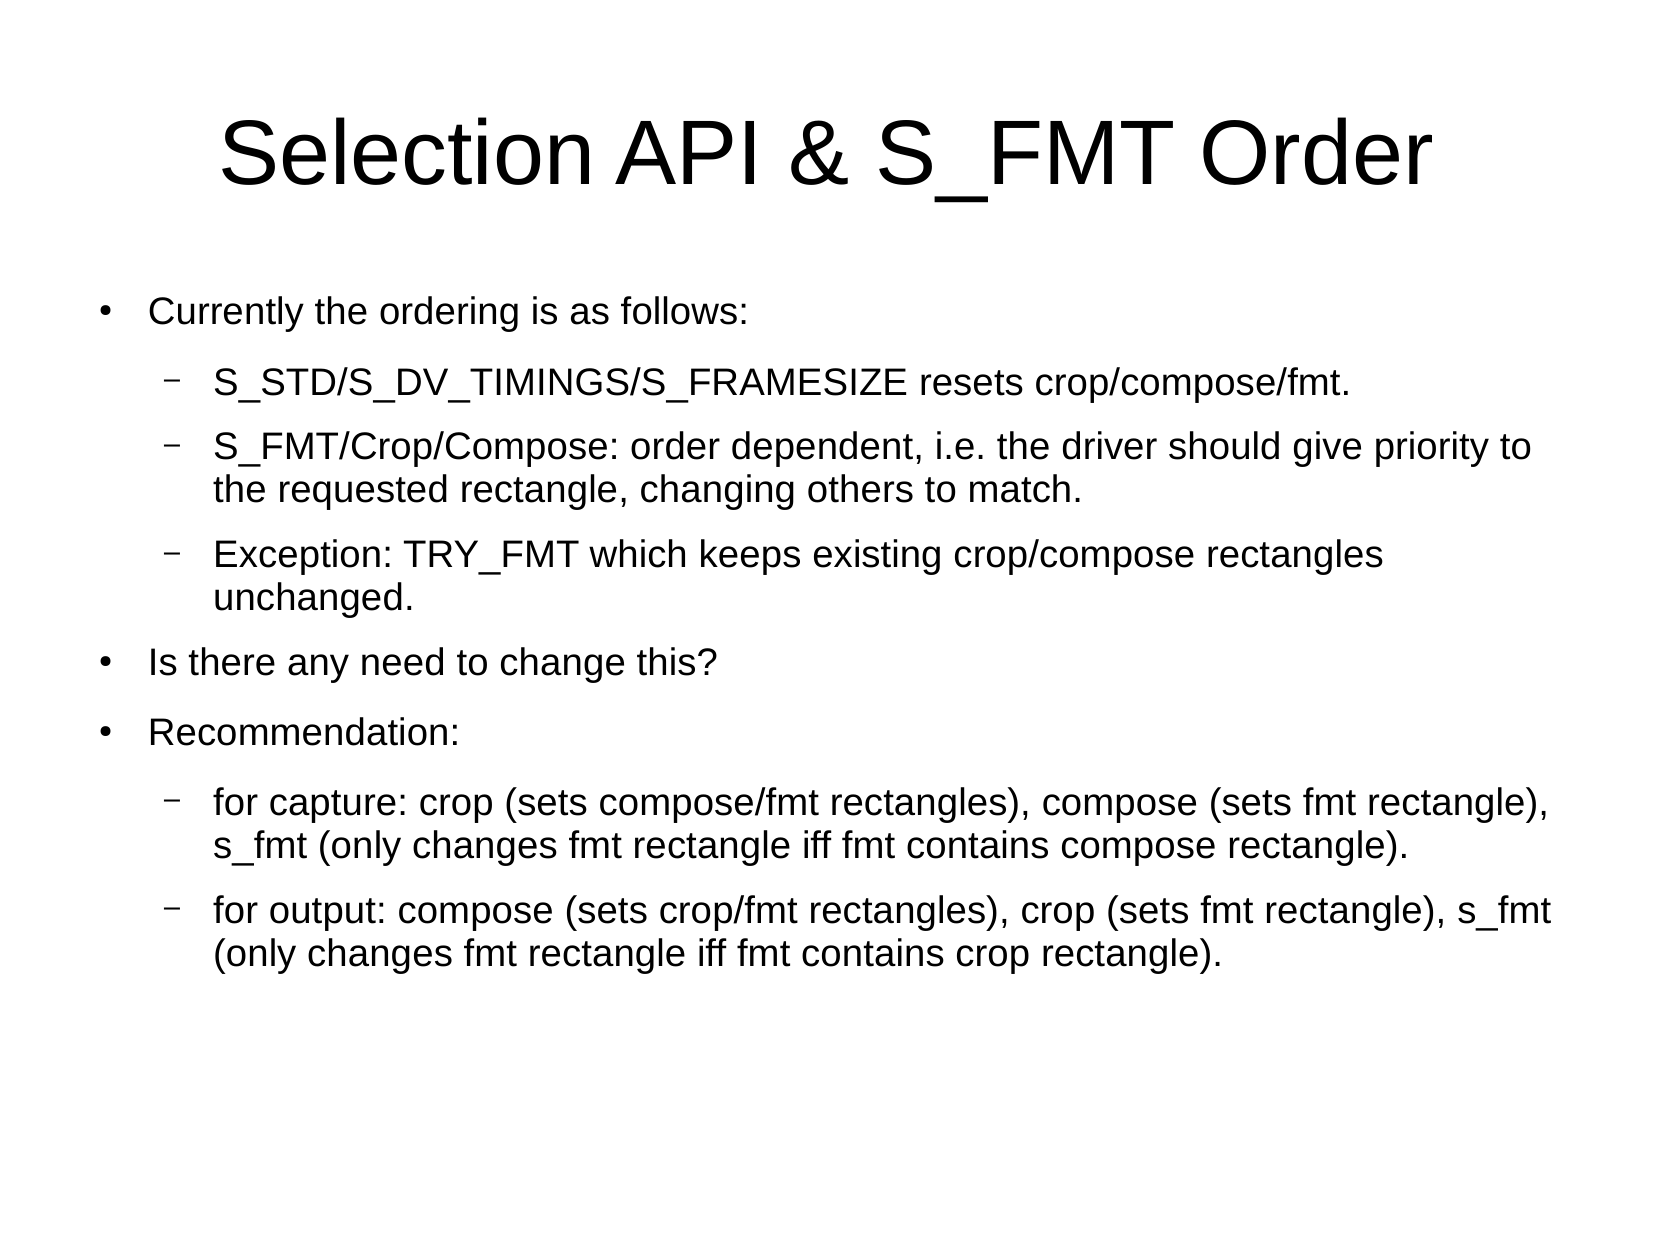

# Selection API & S_FMT Order
Currently the ordering is as follows:
S_STD/S_DV_TIMINGS/S_FRAMESIZE resets crop/compose/fmt.
S_FMT/Crop/Compose: order dependent, i.e. the driver should give priority to the requested rectangle, changing others to match.
Exception: TRY_FMT which keeps existing crop/compose rectangles unchanged.
Is there any need to change this?
Recommendation:
for capture: crop (sets compose/fmt rectangles), compose (sets fmt rectangle), s_fmt (only changes fmt rectangle iff fmt contains compose rectangle).
for output: compose (sets crop/fmt rectangles), crop (sets fmt rectangle), s_fmt (only changes fmt rectangle iff fmt contains crop rectangle).